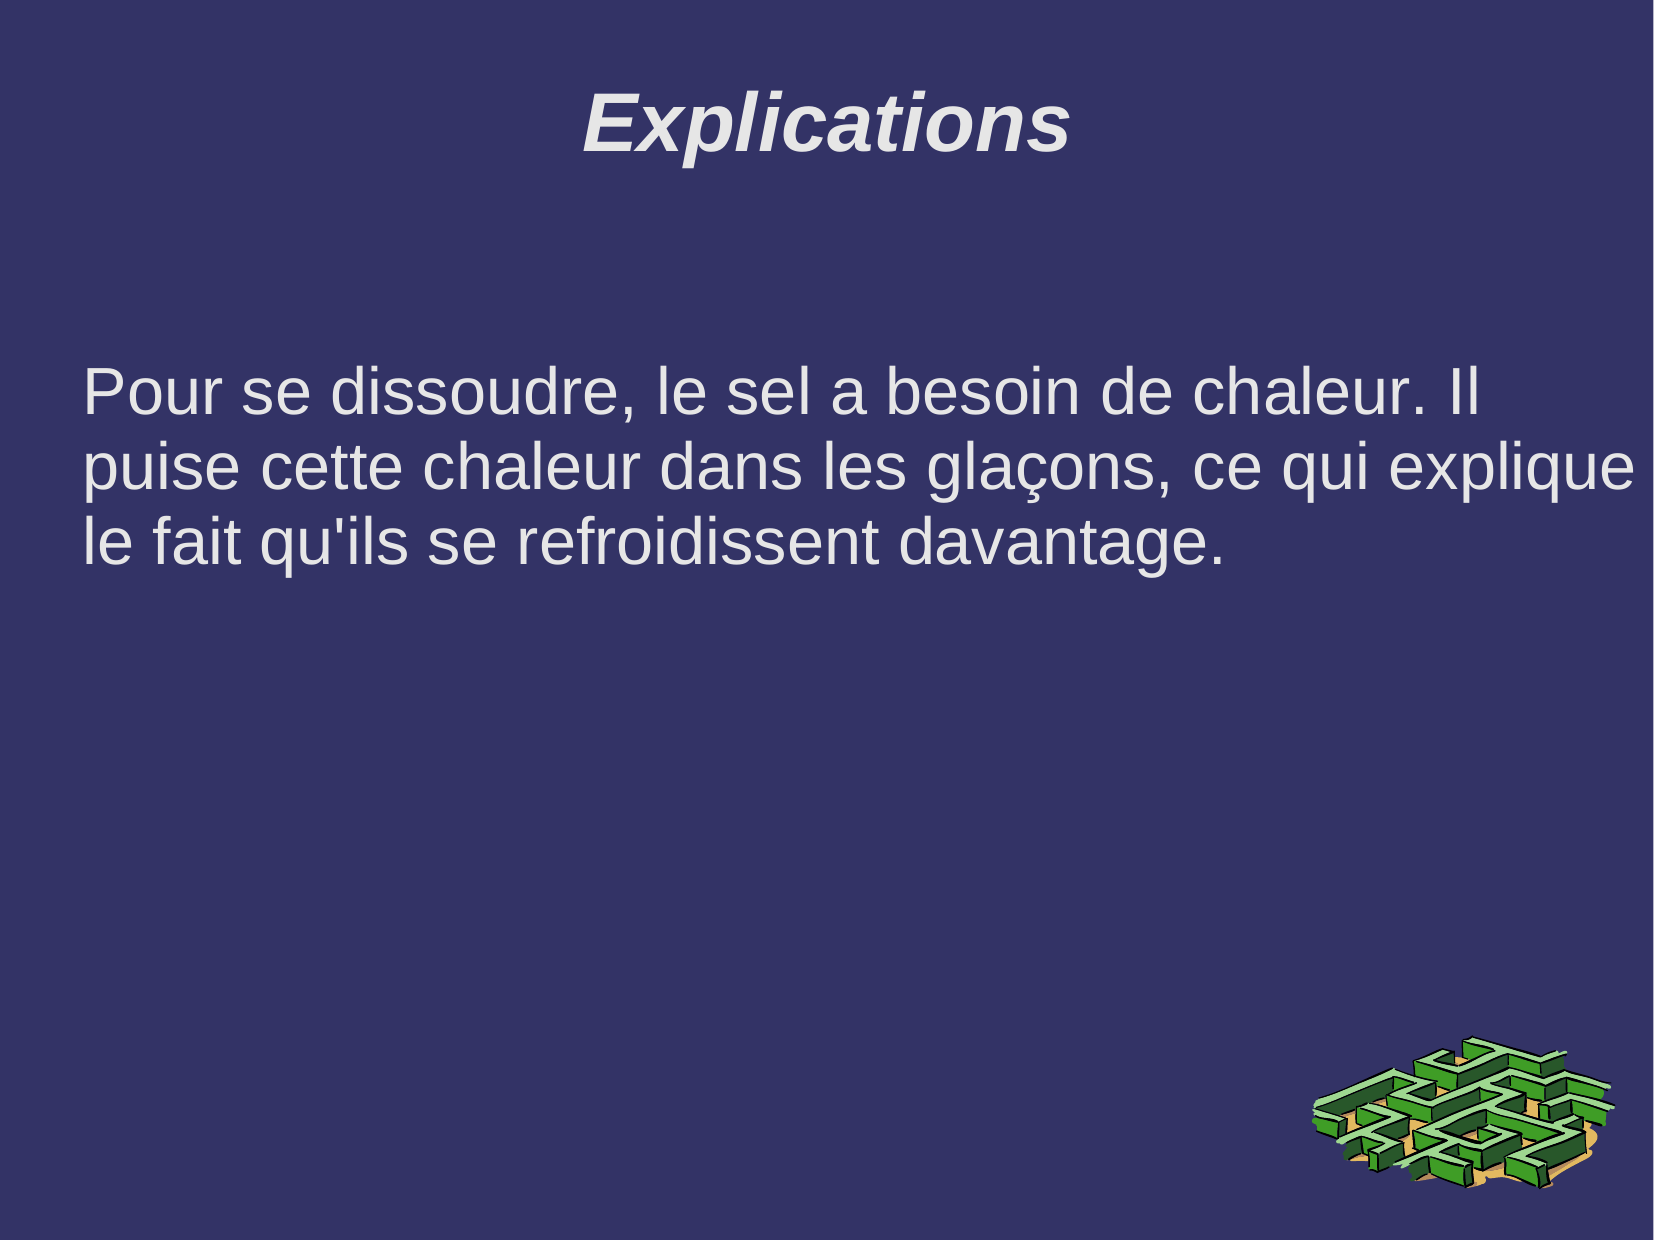

# Explications
Pour se dissoudre, le sel a besoin de chaleur. Il puise cette chaleur dans les glaçons, ce qui explique le fait qu'ils se refroidissent davantage.